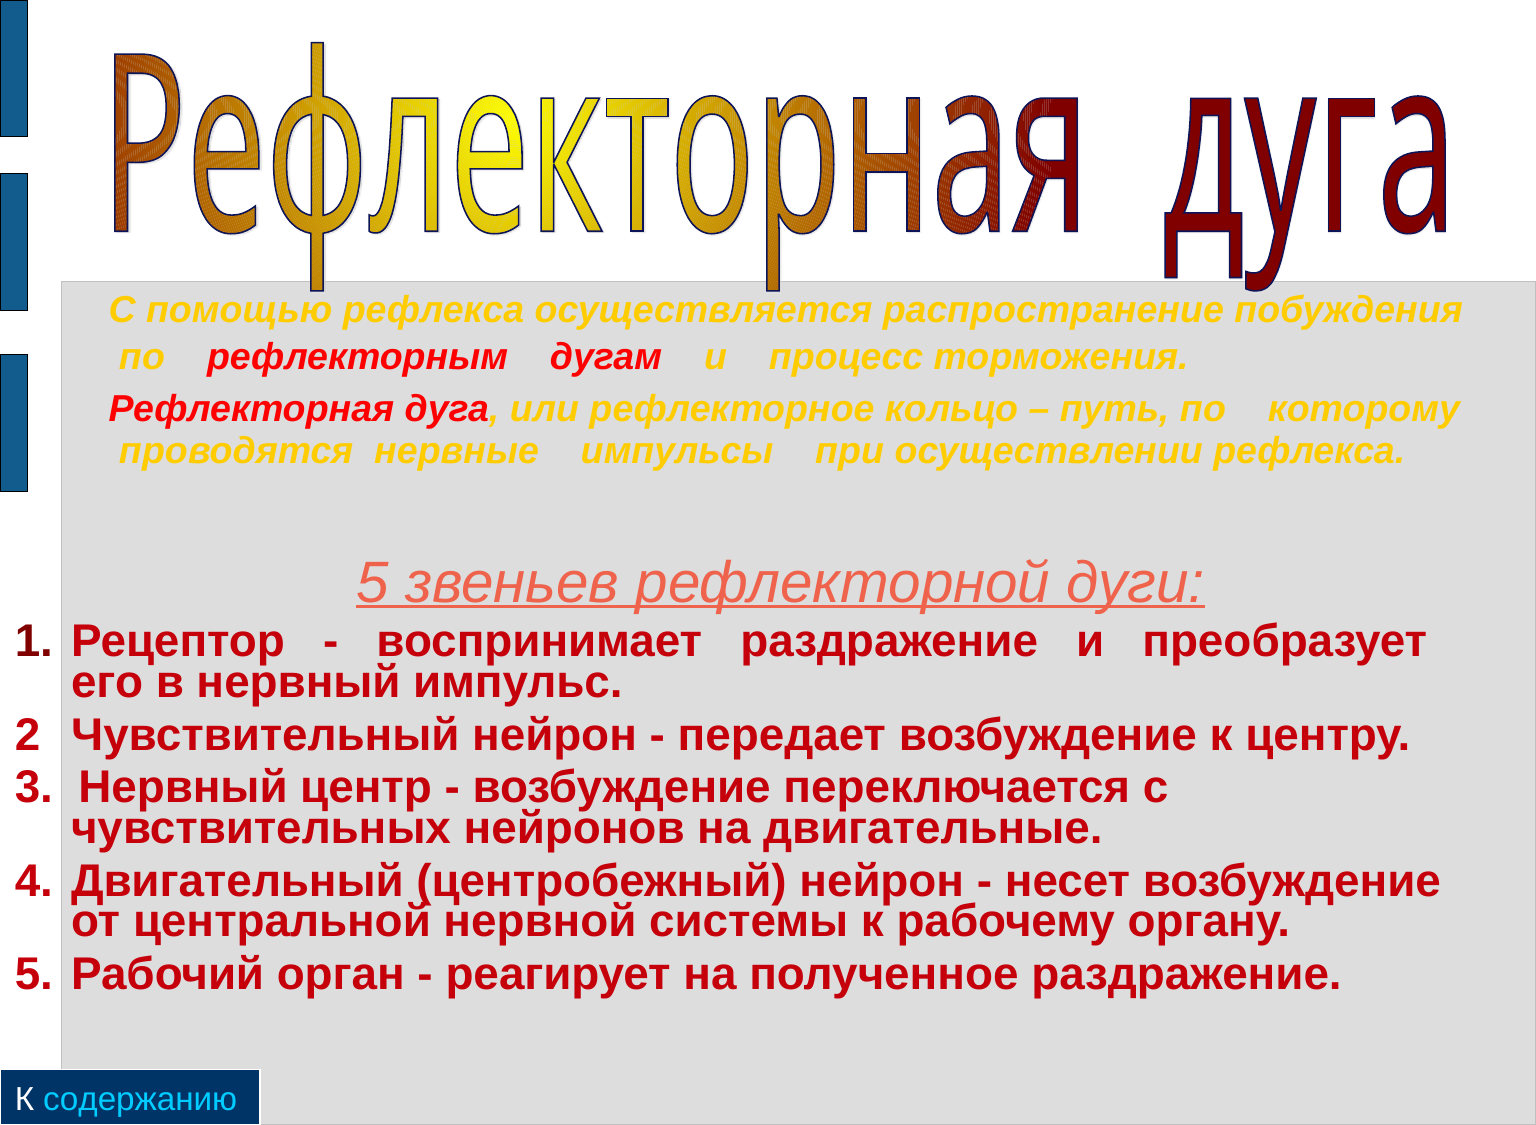

Рефлекторная дуга
# С помощью рефлекса осуществляется распространение побуждения по рефлекторным дугам и процесс торможения.
	Рефлекторная дуга, или рефлекторное кольцо – путь, по которому проводятся нервные импульсы при осуществлении рефлекса.
	5 звеньев рефлекторной дуги:
1.	Рецептор - воспринимает раздражение и преобразует его в нервный импульс.
2	Чувствительный нейрон - передает возбуждение к центру.
3. Нервный центр - возбуждение переключается с чувствительных нейронов на двигательные.
4. 	Двигательный (центробежный) нейрон - несет возбуждение от центральной нервной системы к рабочему органу.
5. 	Рабочий орган - реагирует на полученное раздражение.
К содержанию